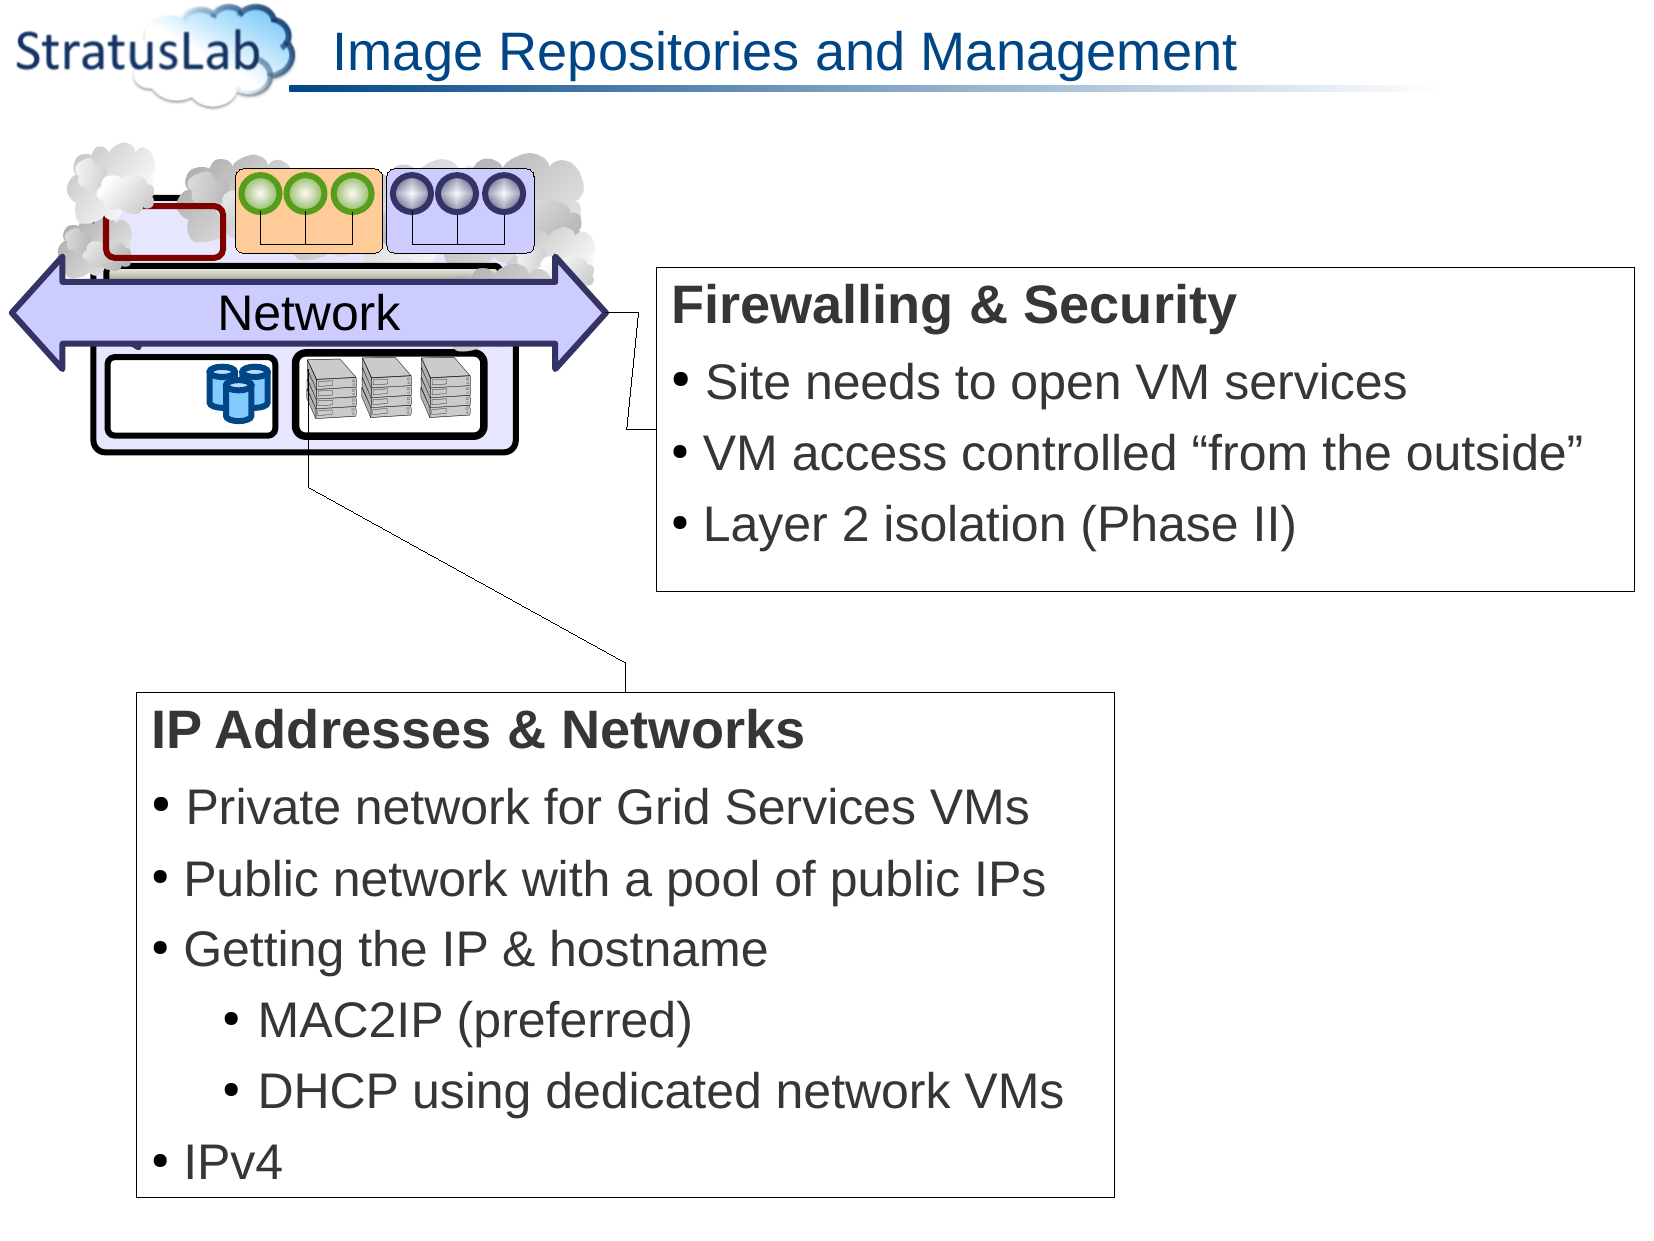

Image Repositories and Management
Network
Firewalling & Security
 Site needs to open VM services
 VM access controlled “from the outside”
 Layer 2 isolation (Phase II)
IP Addresses & Networks
 Private network for Grid Services VMs
 Public network with a pool of public IPs
 Getting the IP & hostname
MAC2IP (preferred)
DHCP using dedicated network VMs
 IPv4